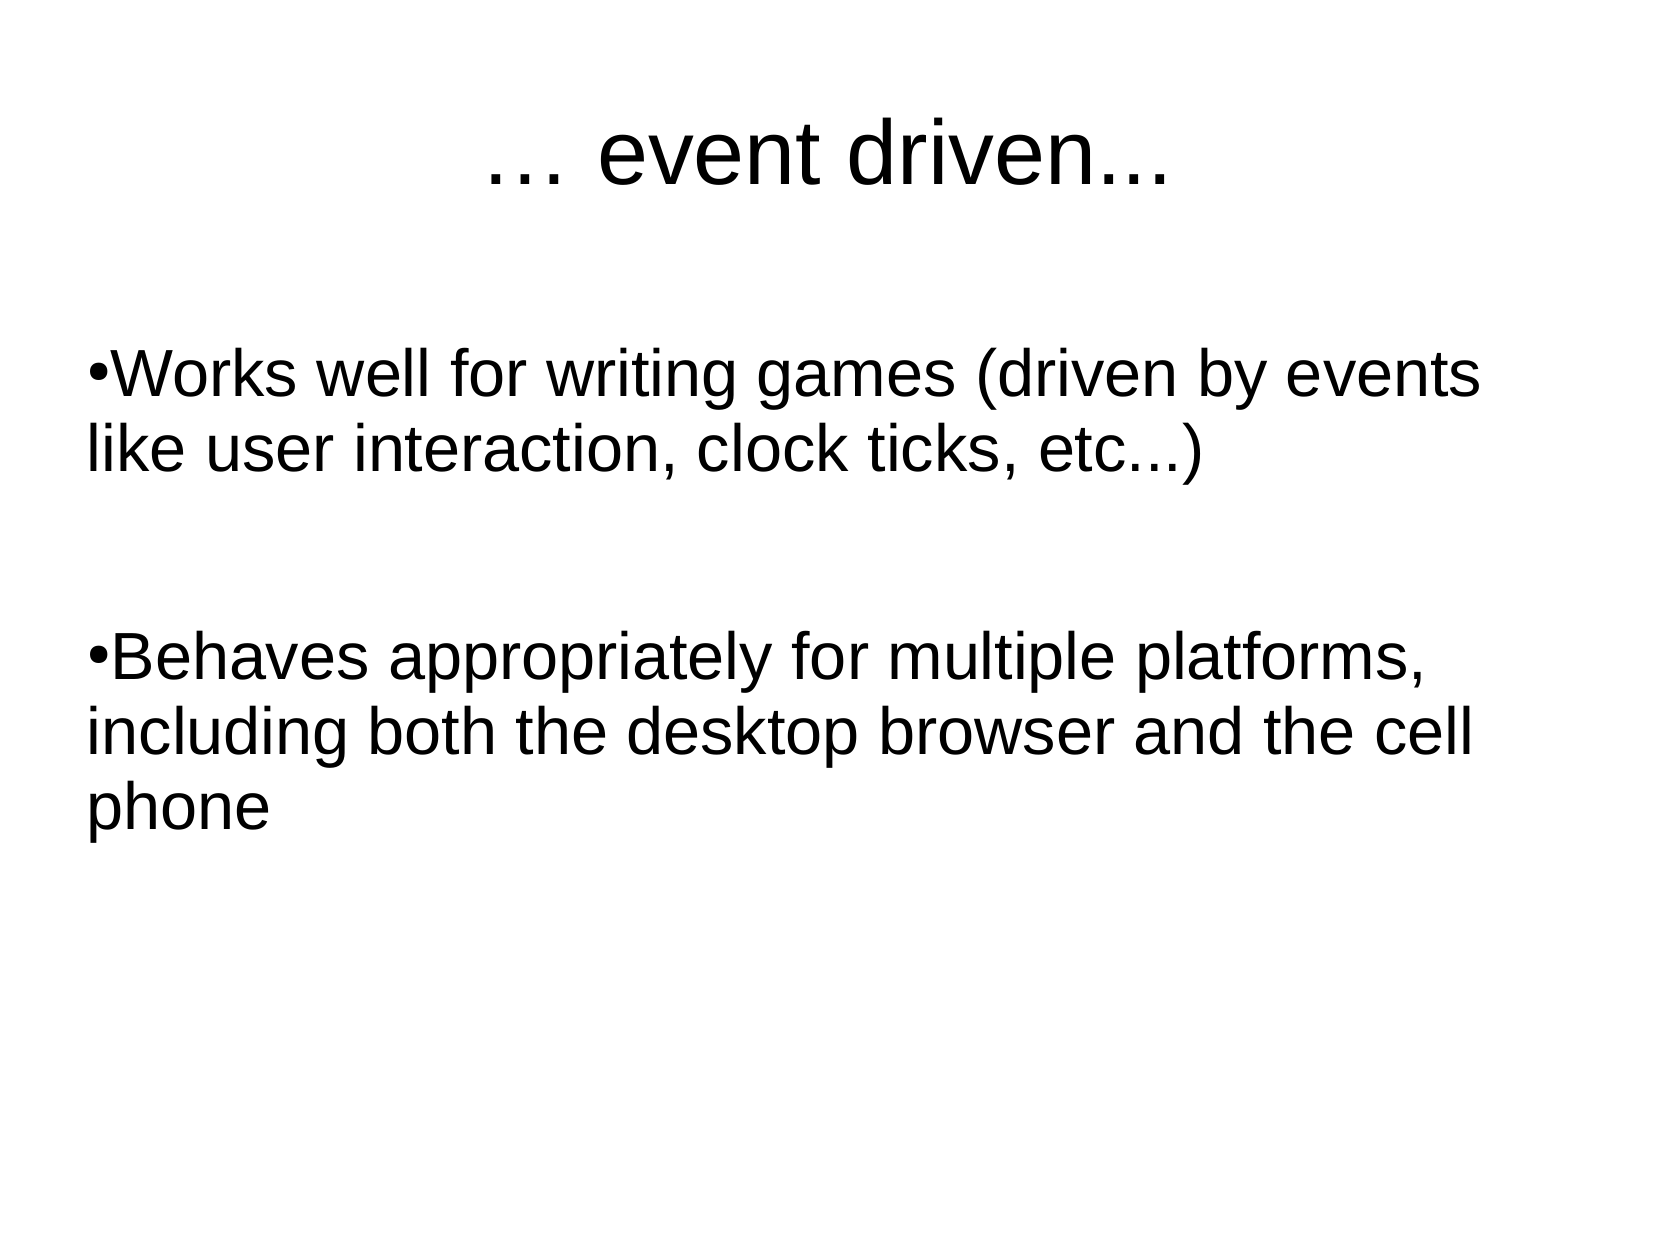

# … event driven...
Works well for writing games (driven by events like user interaction, clock ticks, etc...)
Behaves appropriately for multiple platforms, including both the desktop browser and the cell phone